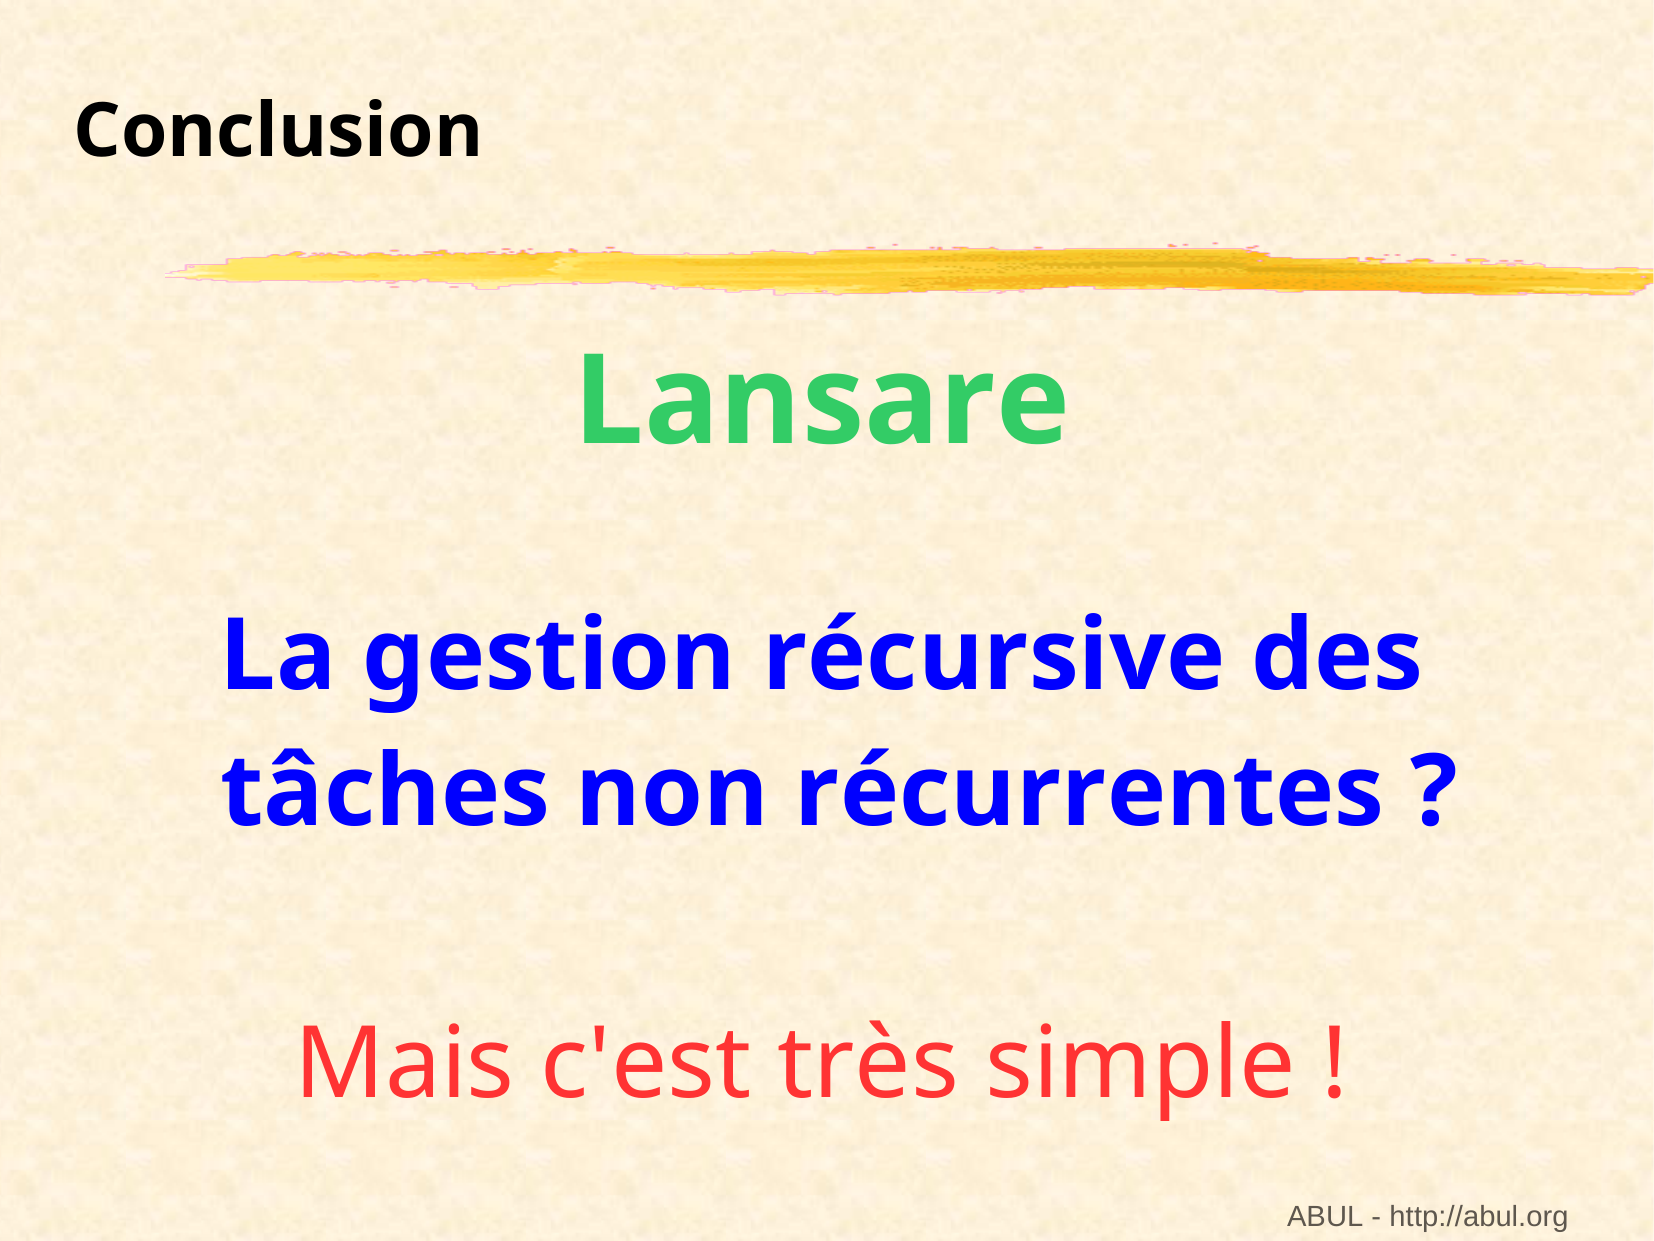

# Conclusion
Lansare
La gestion récursive des tâches non récurrentes ?
Mais c'est très simple !